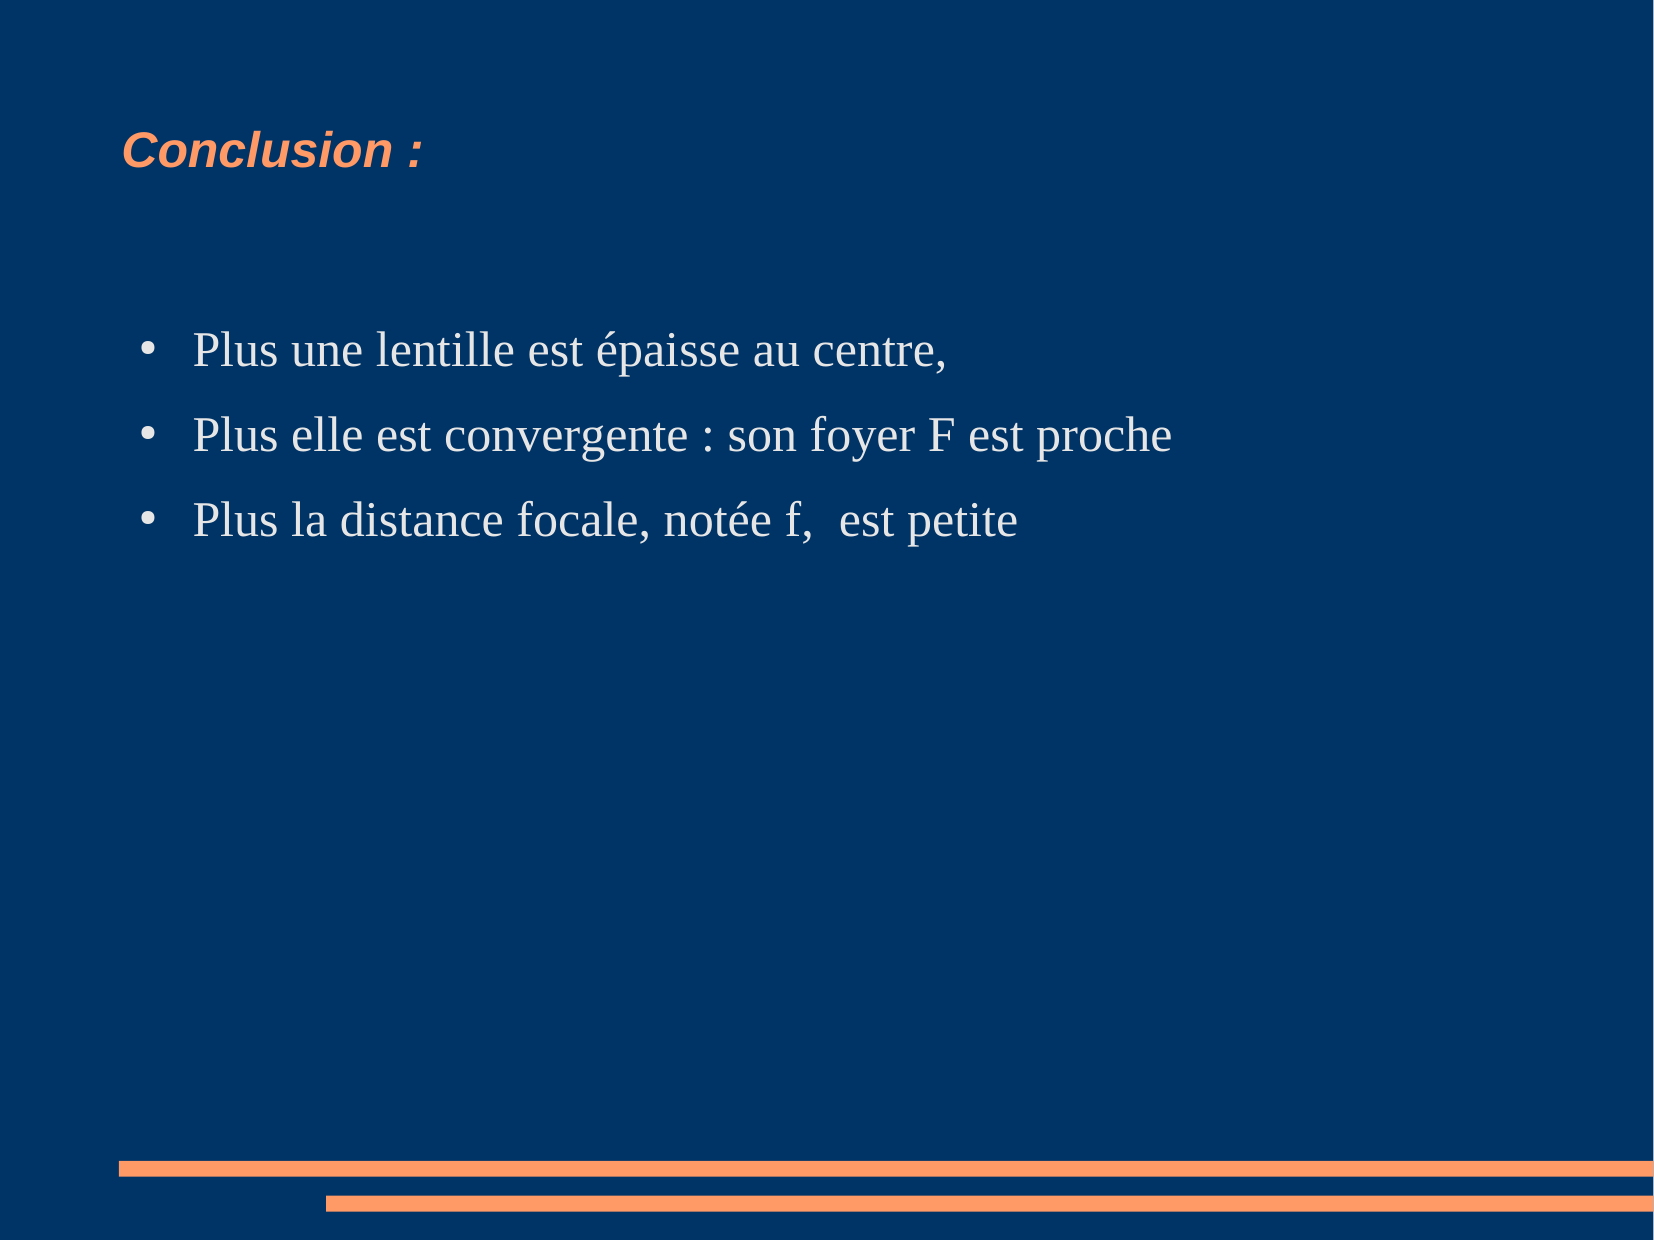

# Conclusion :
Plus une lentille est épaisse au centre,
Plus elle est convergente : son foyer F est proche
Plus la distance focale, notée f, est petite